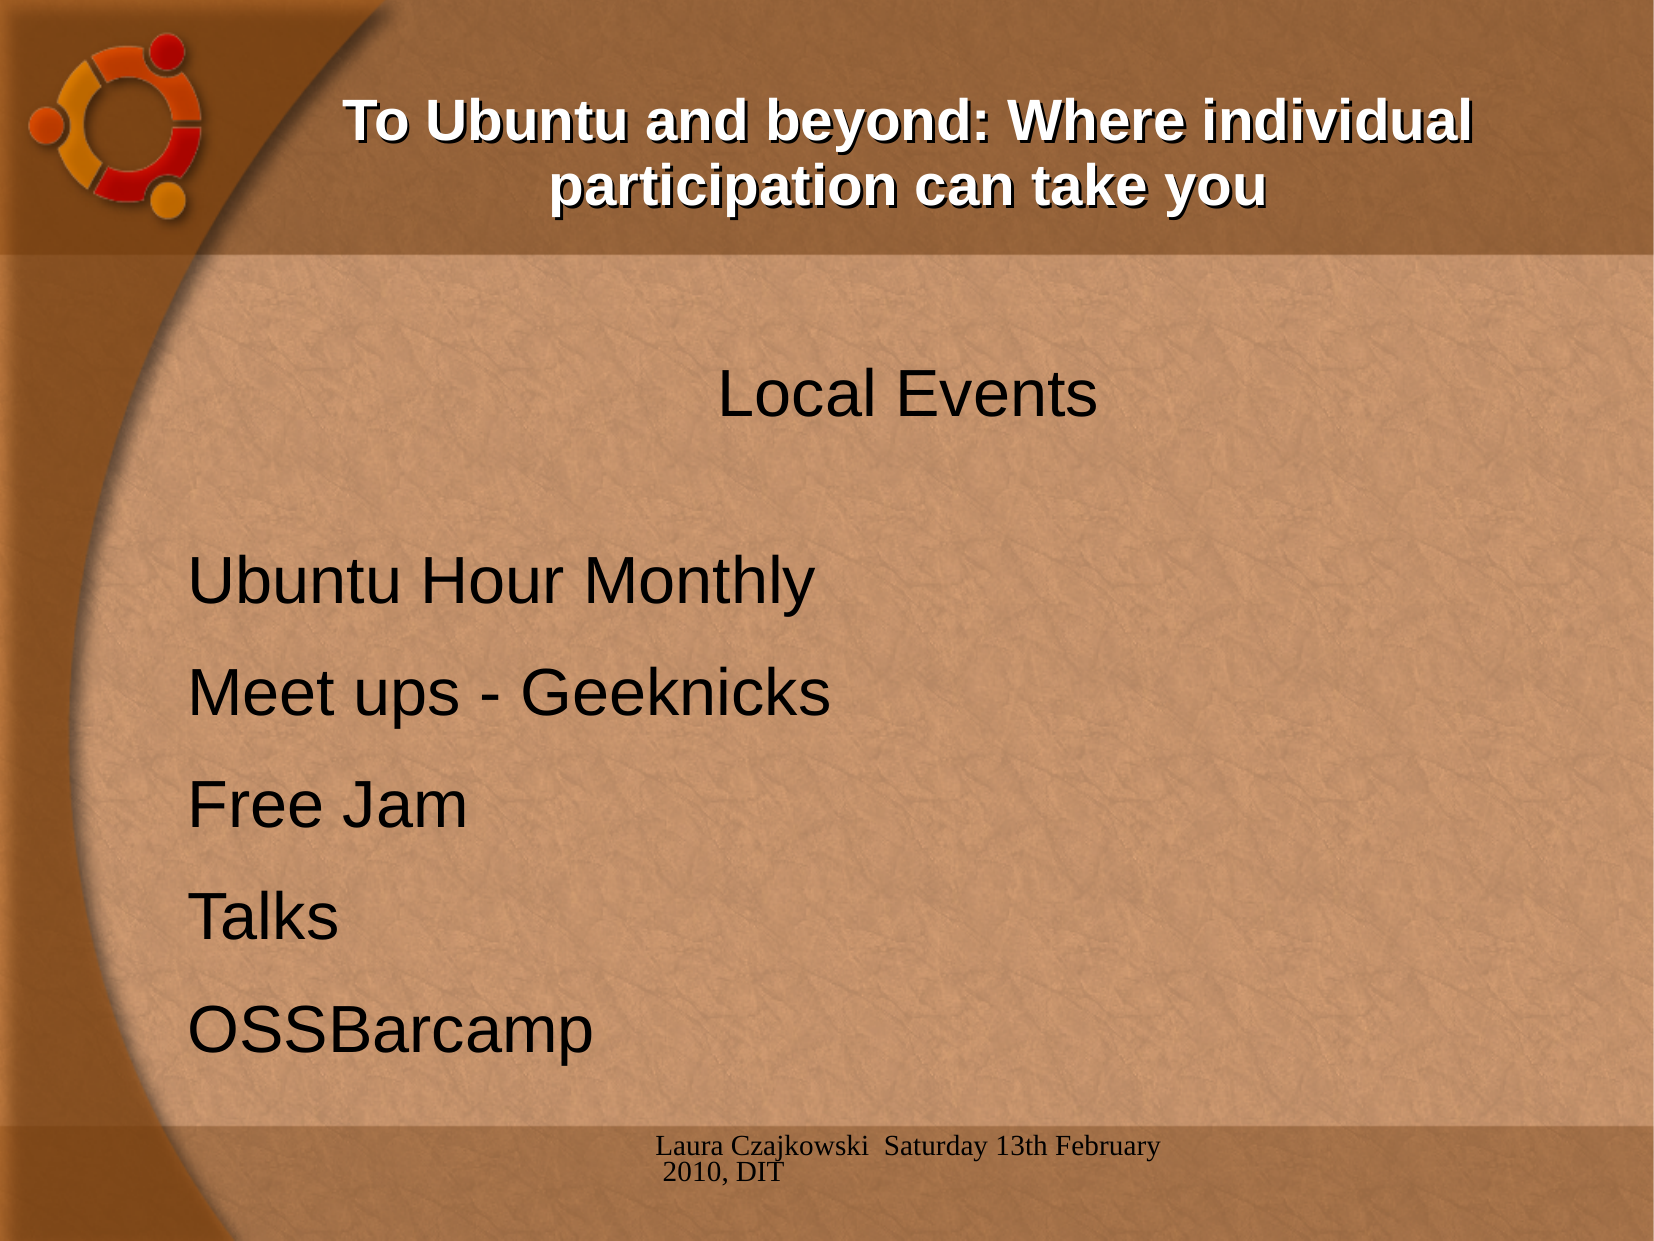

# To Ubuntu and beyond: Where individual participation can take you
Local Events
Ubuntu Hour Monthly
Meet ups - Geeknicks
Free Jam
Talks
OSSBarcamp
Laura Czajkowski Saturday 13th February 2010, DIT